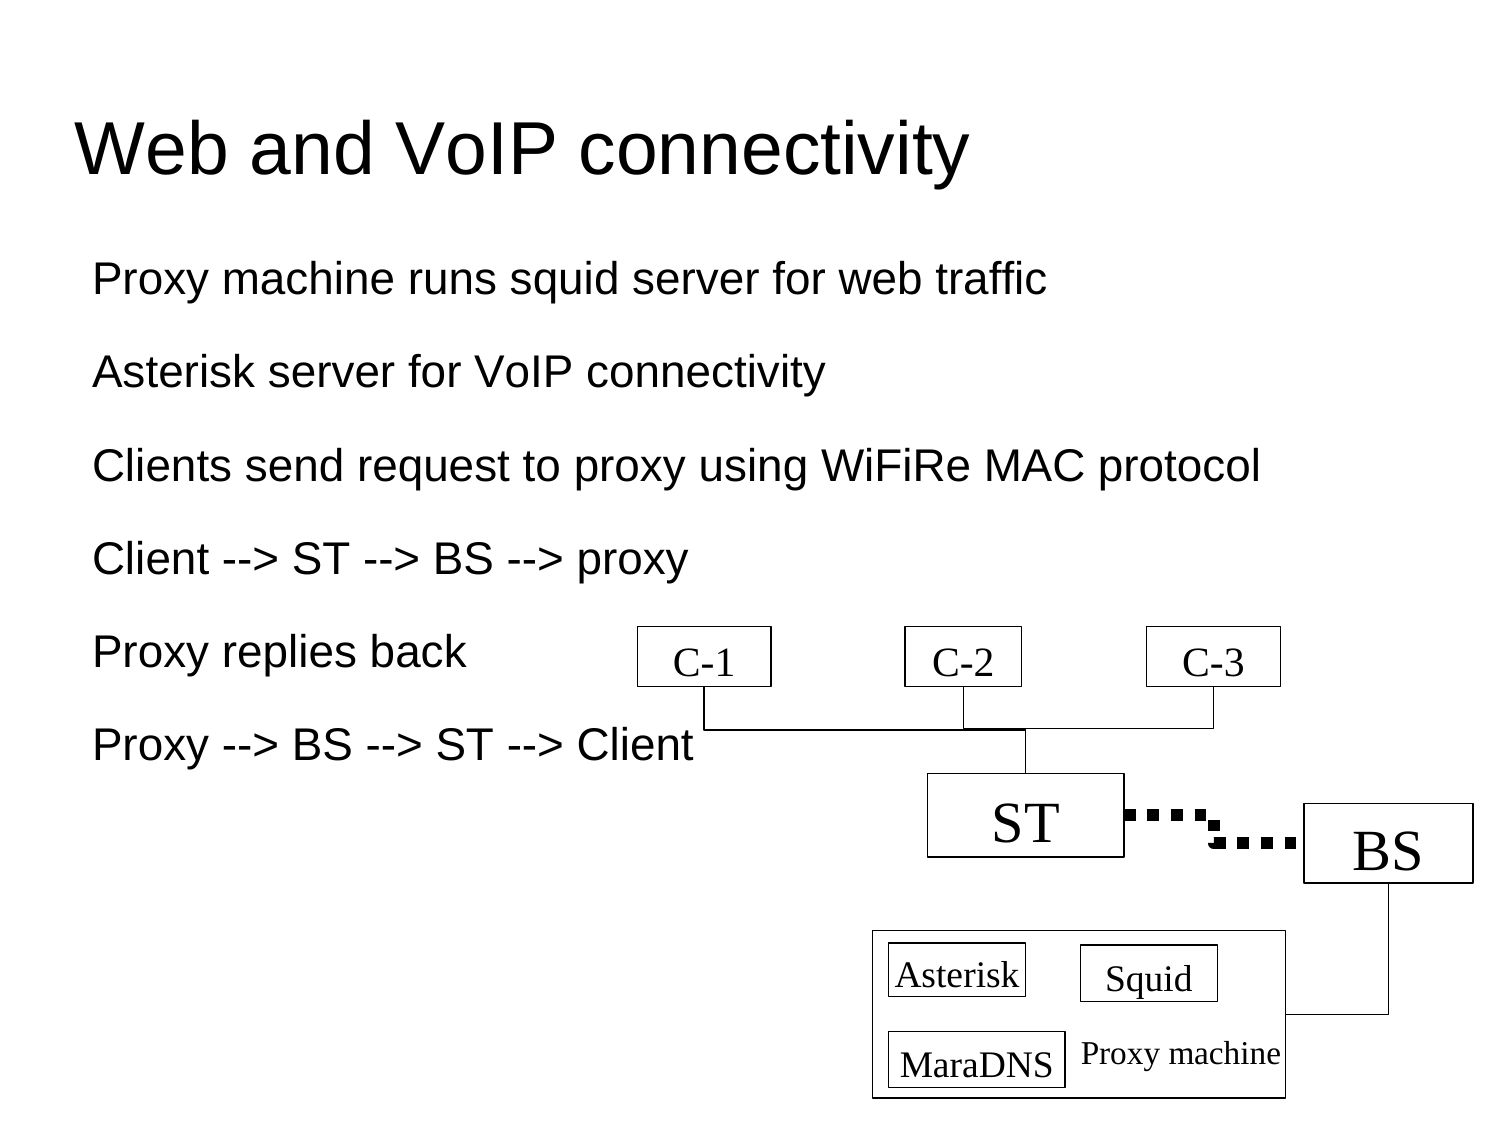

# Web and VoIP connectivity
Proxy machine runs squid server for web traffic
Asterisk server for VoIP connectivity
Clients send request to proxy using WiFiRe MAC protocol
Client --> ST --> BS --> proxy
Proxy replies back
Proxy --> BS --> ST --> Client
C-1
C-2
C-3
ST
BS
Asterisk
Squid
Proxy machine
MaraDNS